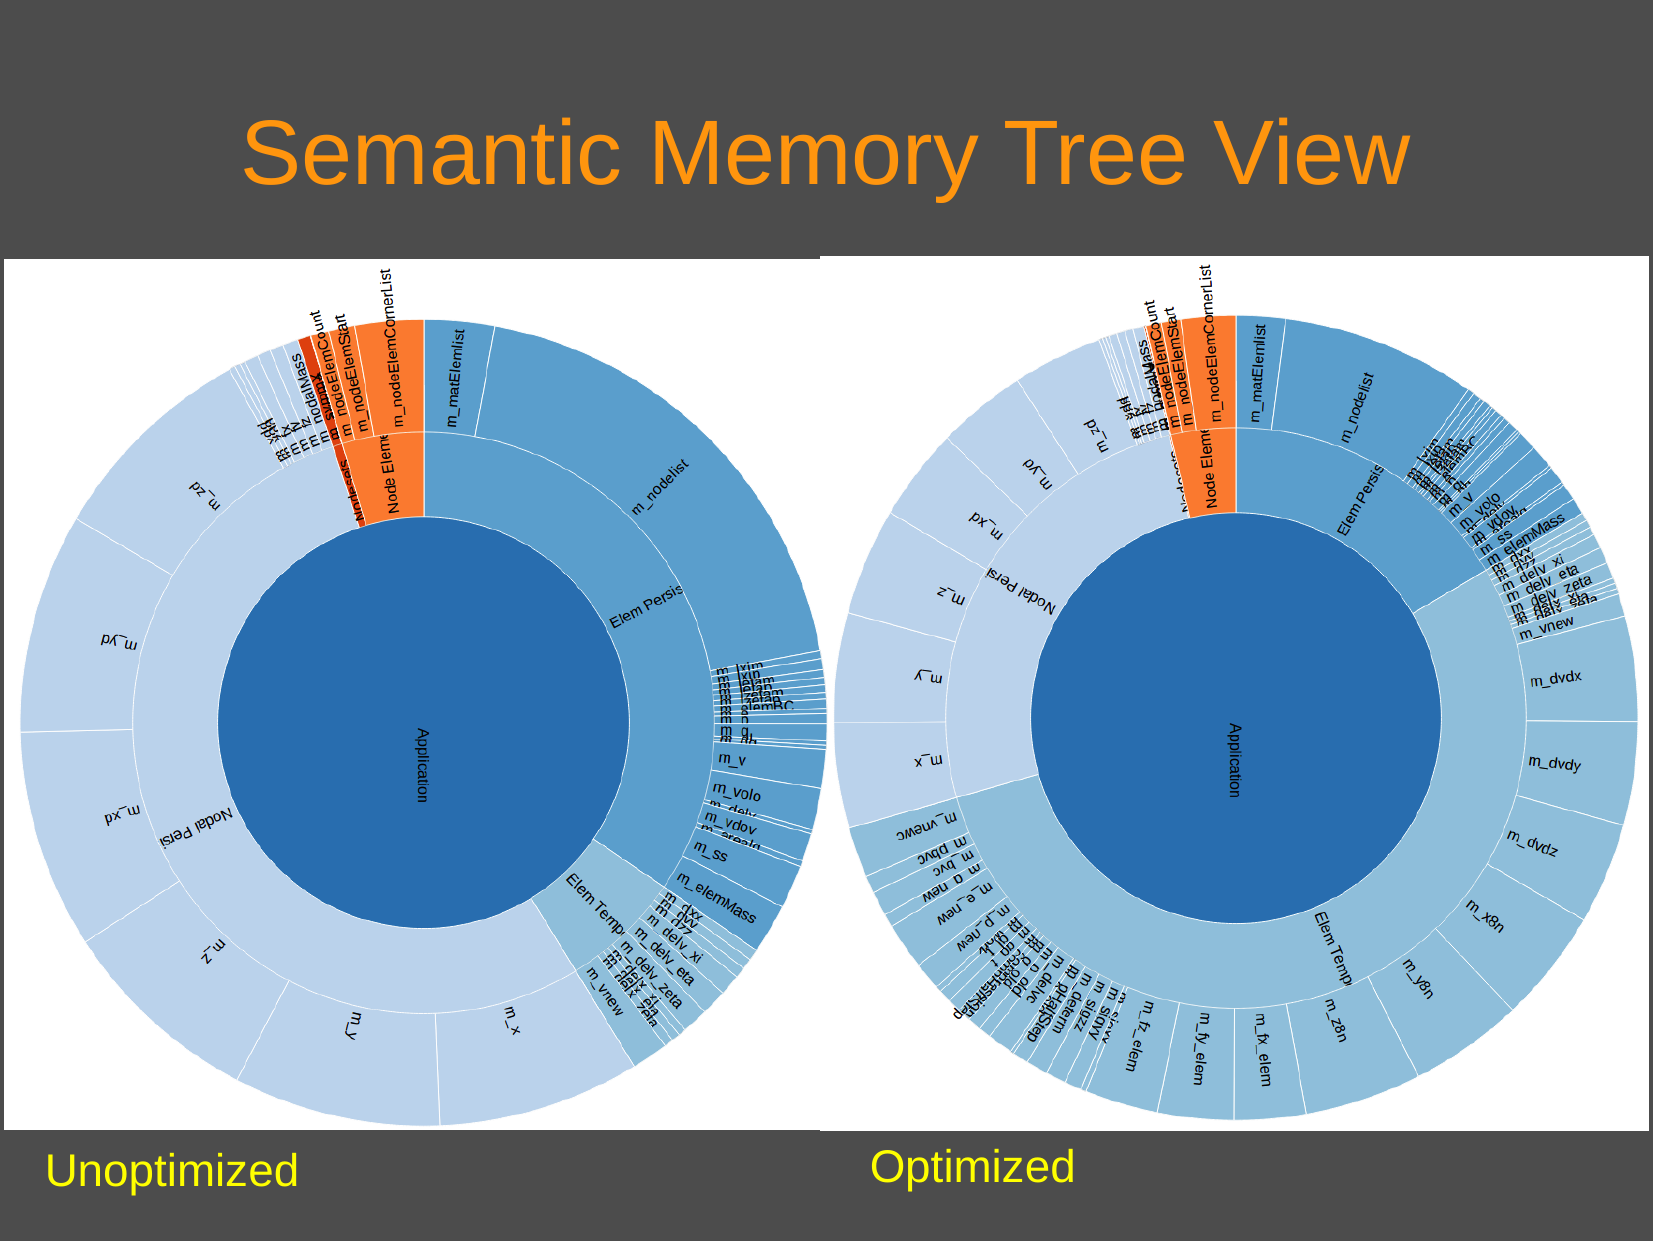

# Semantic Memory Tree View
Optimized
Unoptimized